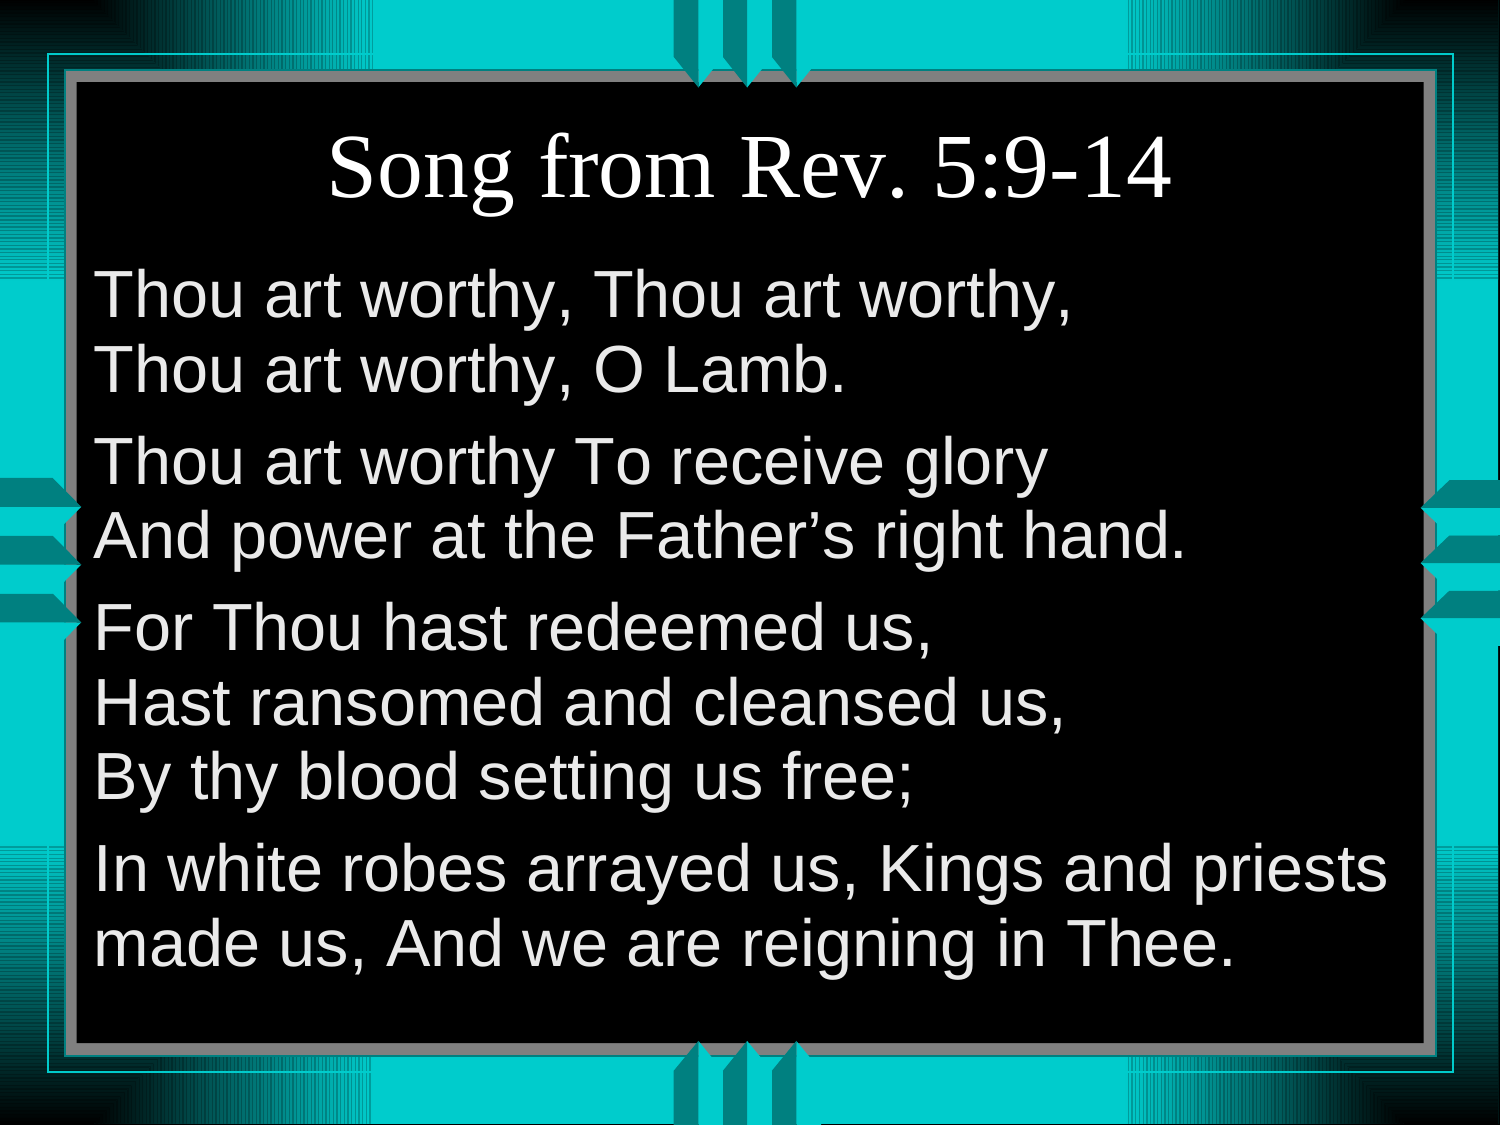

# Song from Rev. 5:9-14
Thou art worthy, Thou art worthy,
Thou art worthy, O Lamb.
Thou art worthy To receive glory
And power at the Father’s right hand.
For Thou hast redeemed us,
Hast ransomed and cleansed us,
By thy blood setting us free;
In white robes arrayed us, Kings and priests made us, And we are reigning in Thee.